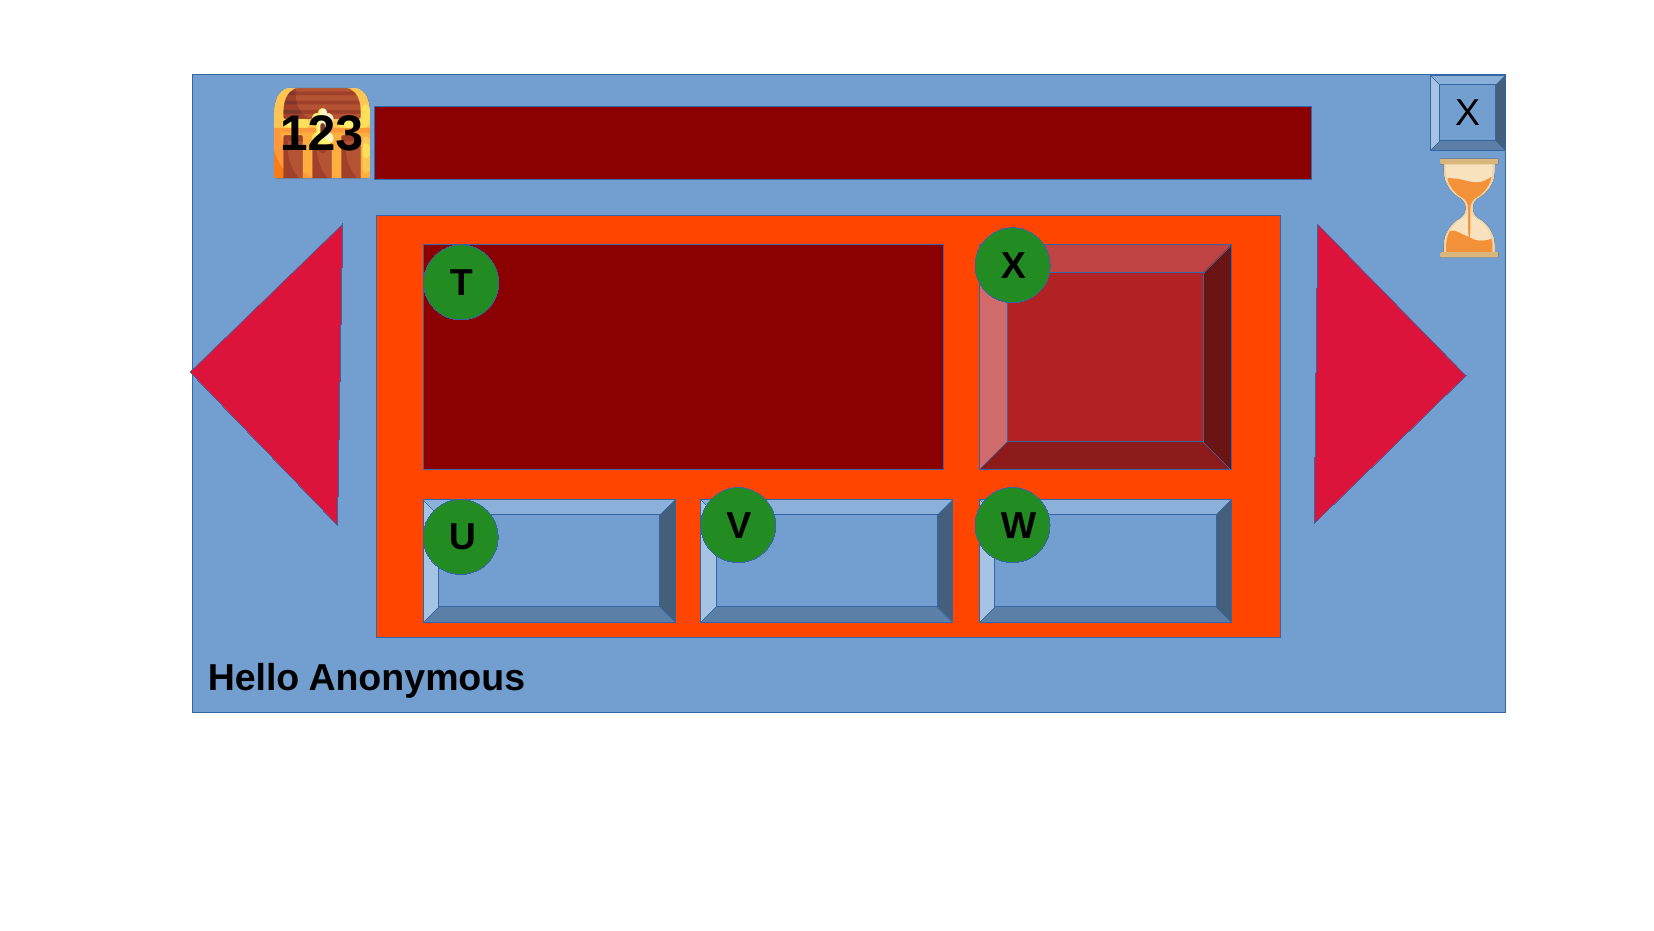

123
X
X
T
V
W
U
Hello Anonymous